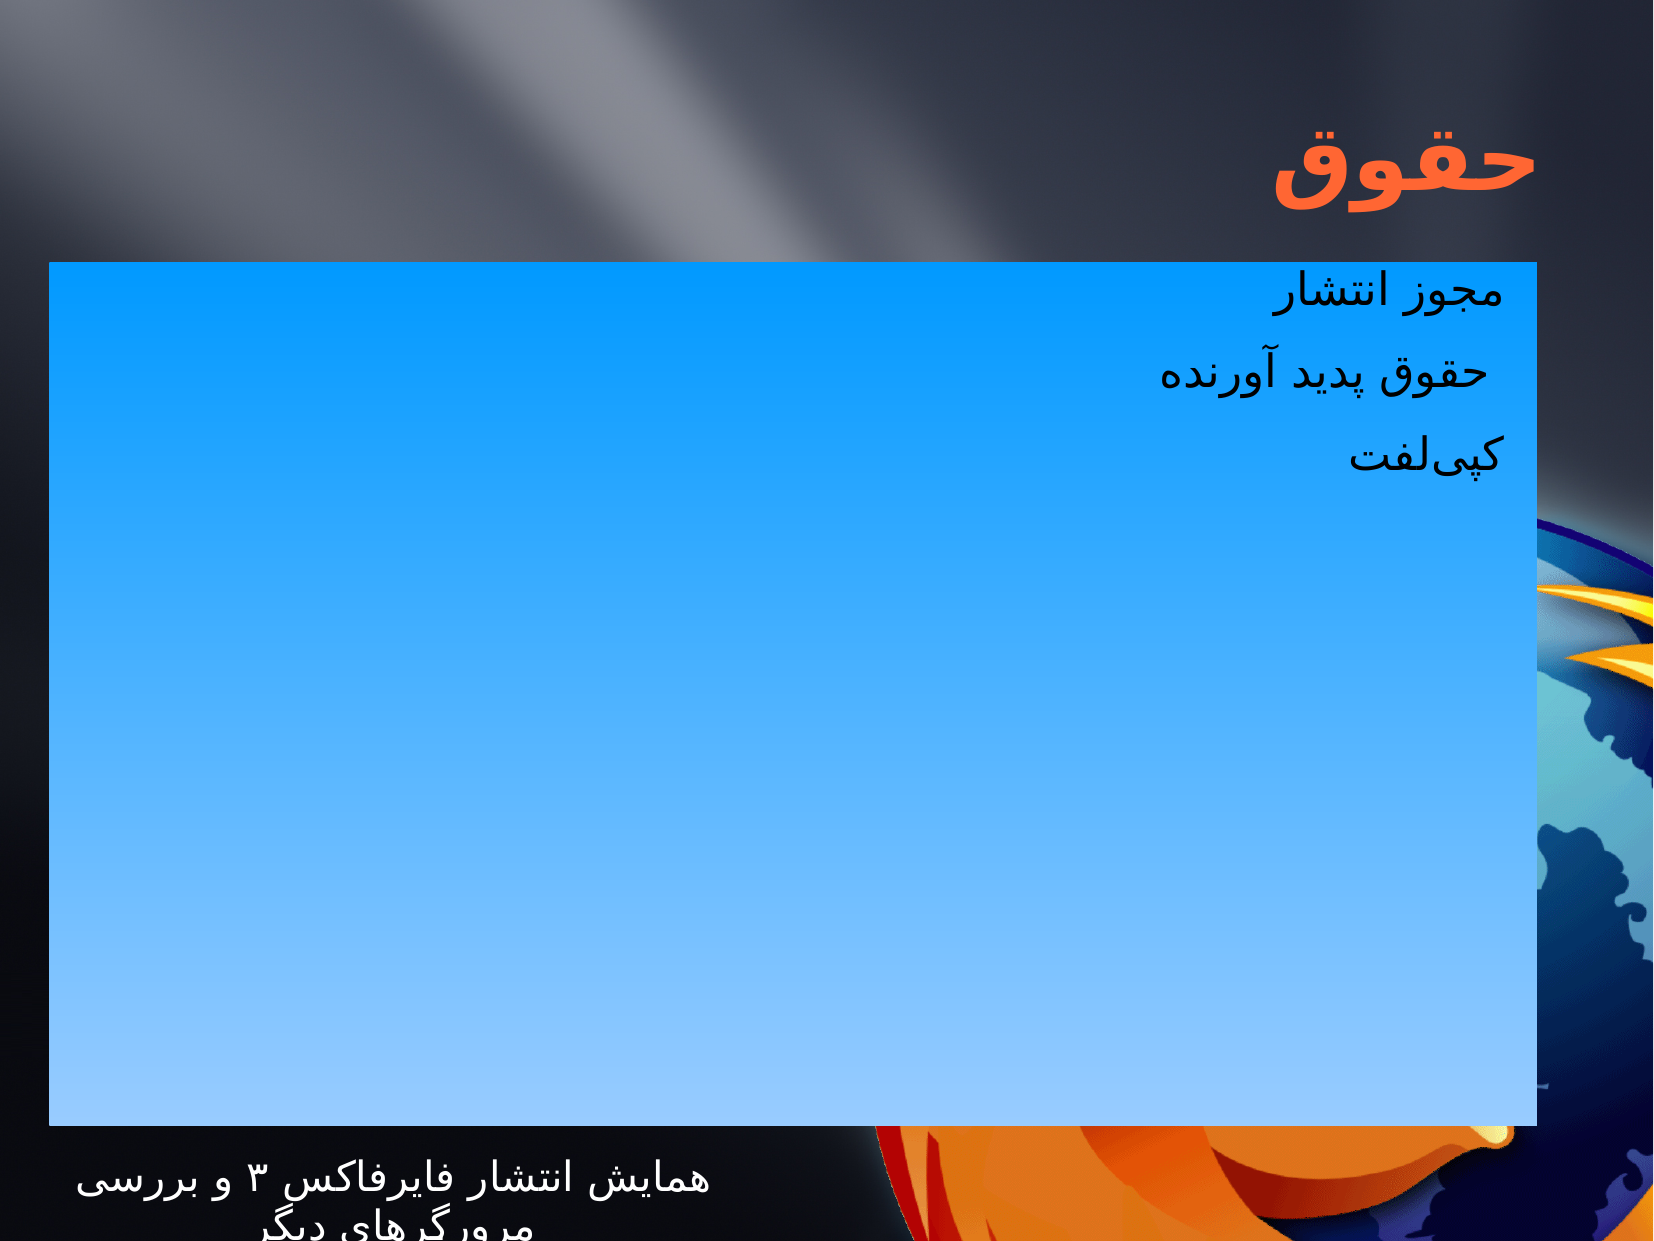

# حقوق
 مجوز انتشار
 حقوق پدید آورنده
 کپی‌لفت